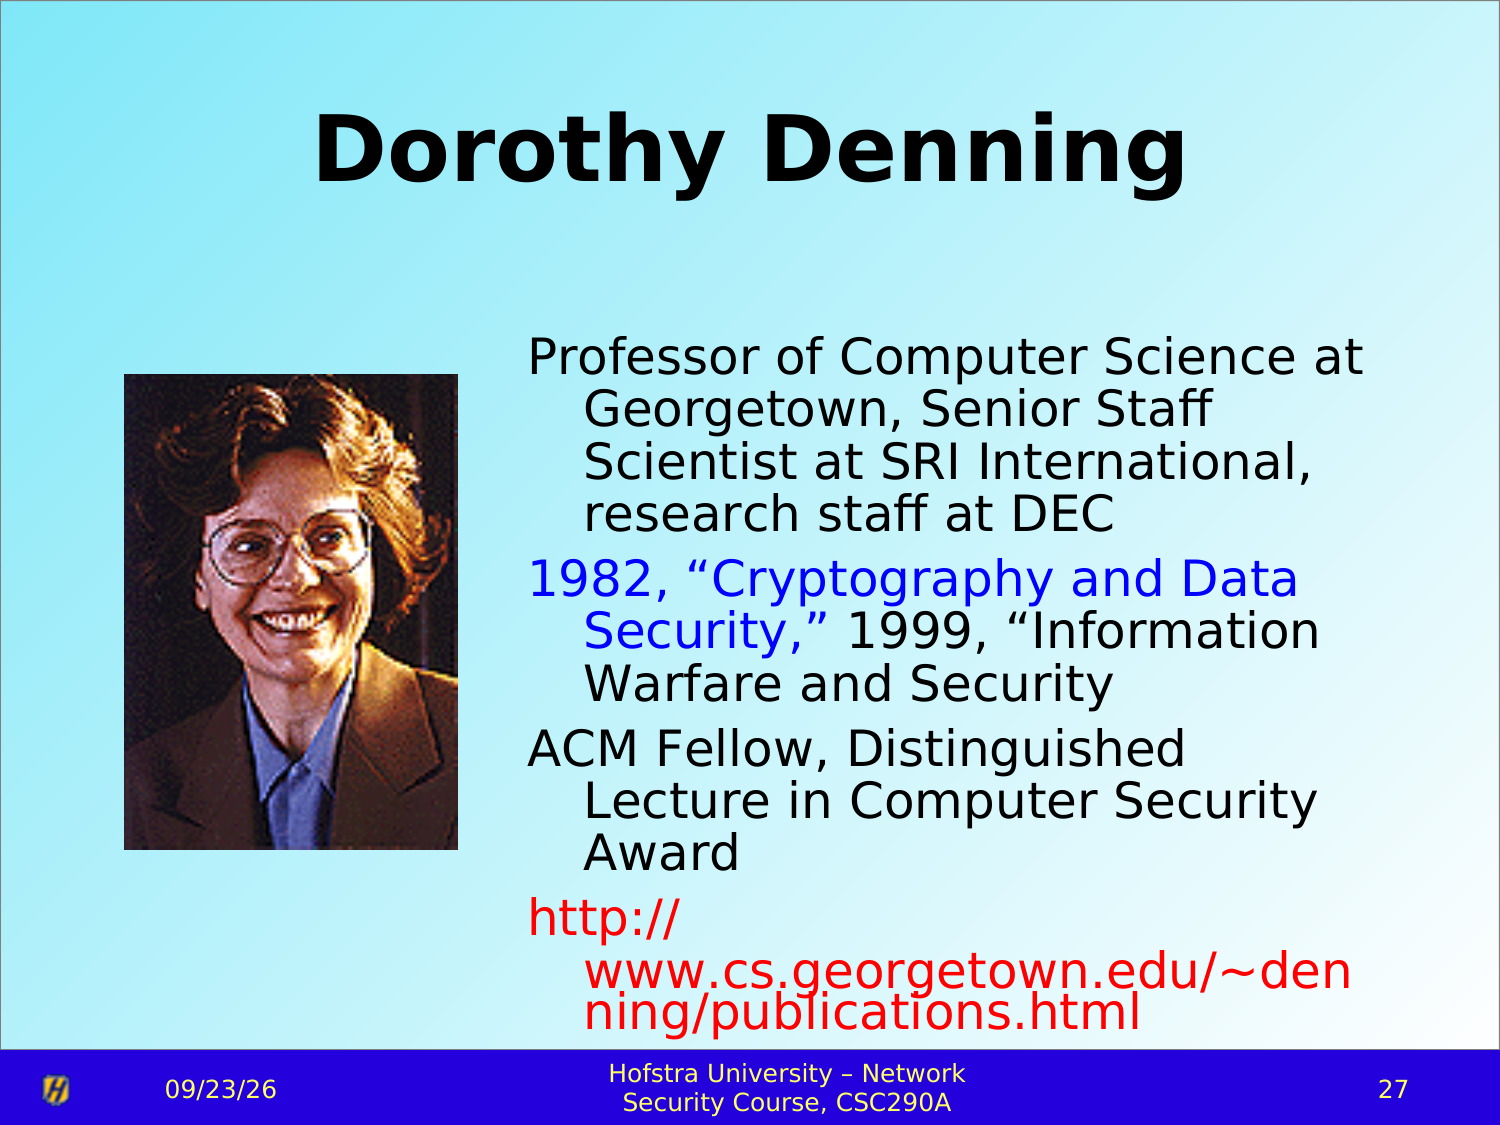

# Dorothy Denning
Professor of Computer Science at Georgetown, Senior Staff Scientist at SRI International, research staff at DEC
1982, “Cryptography and Data Security,” 1999, “Information Warfare and Security
ACM Fellow, Distinguished Lecture in Computer Security Award
http://www.cs.georgetown.edu/~denning/publications.html
27